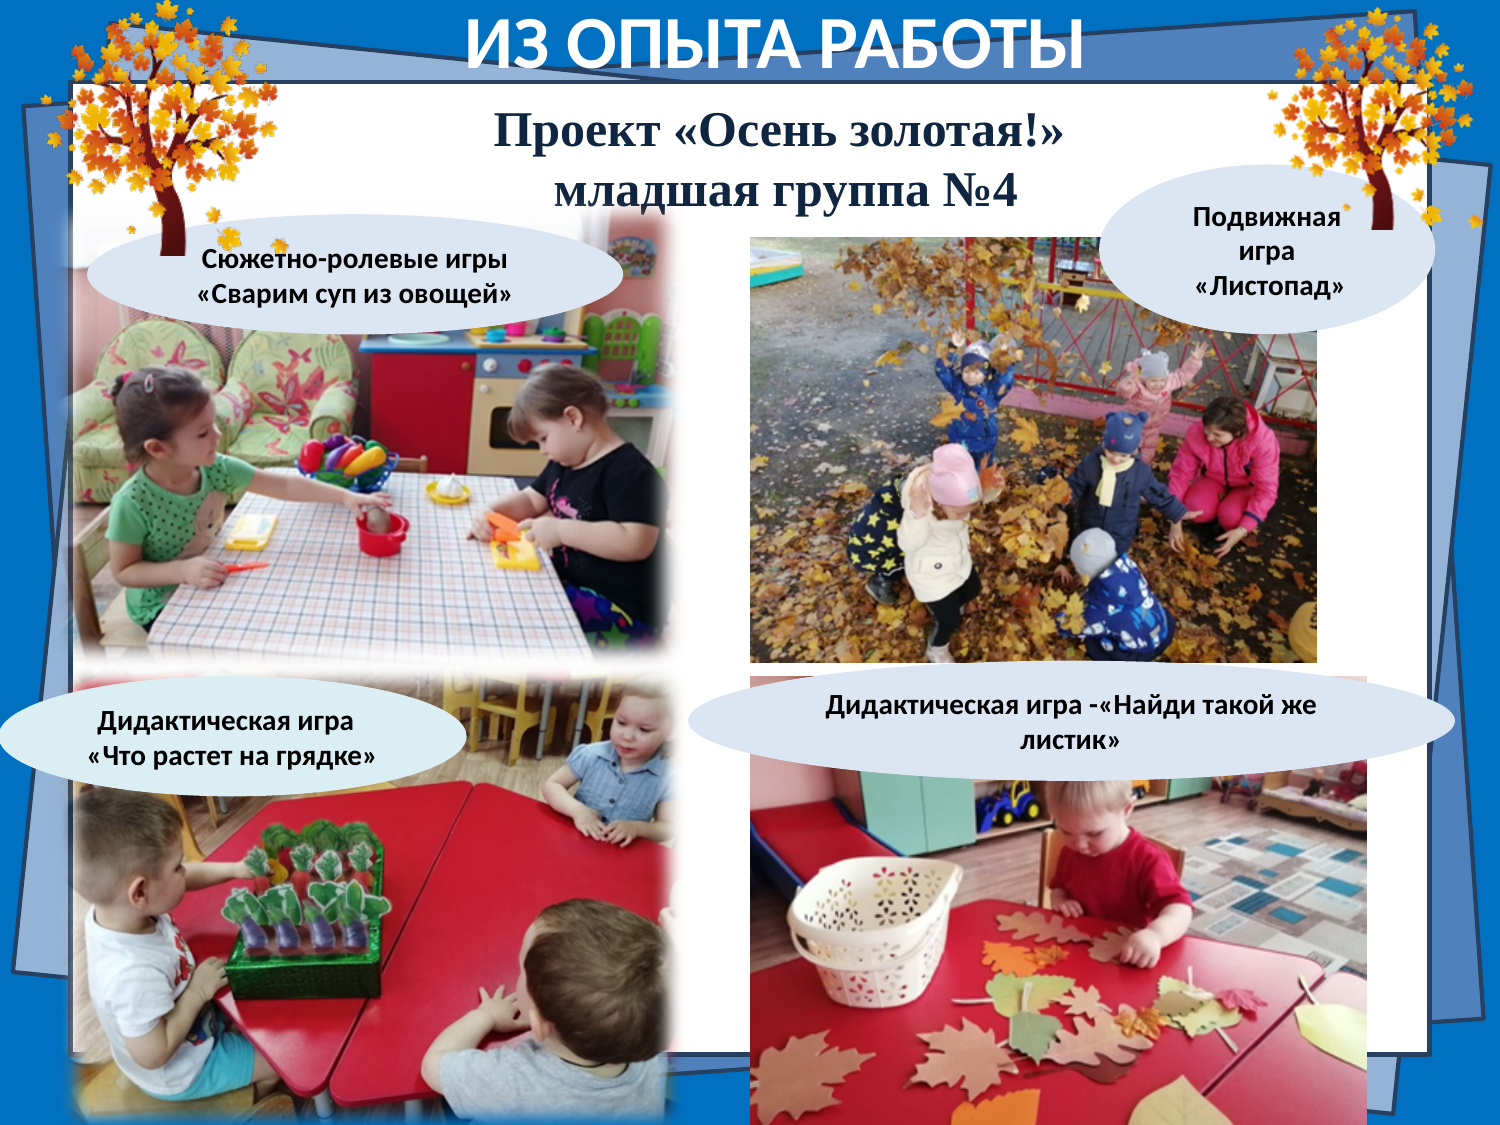

ИЗ ОПЫТА РАБОТЫ
Проект «Осень золотая!»
 младшая группа №4
Подвижная игра
 «Листопад»
Сюжетно-ролевые игры «Сварим суп из овощей»
Дидактическая игра -«Найди такой же листик»
Дидактическая игра «Что растет на грядке»